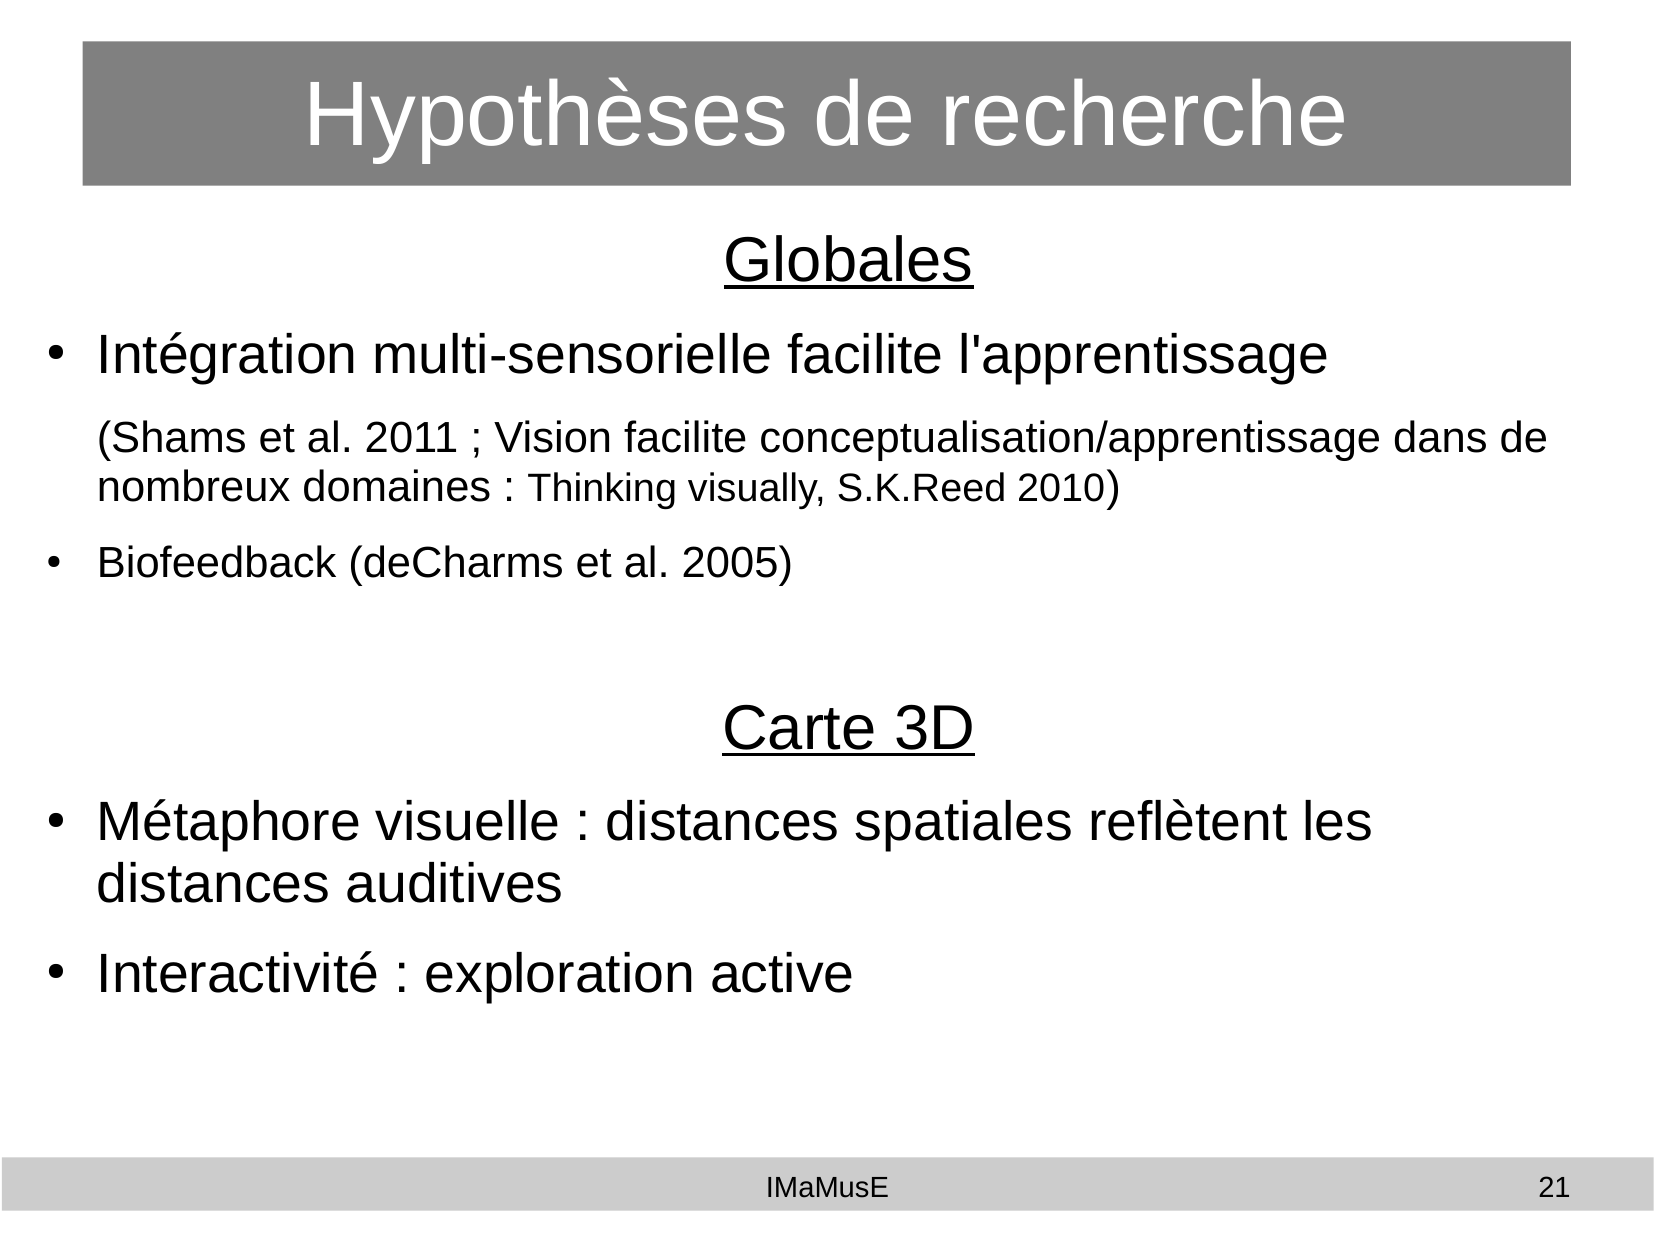

# Hypothèses de recherche
Globales
Intégration multi-sensorielle facilite l'apprentissage
(Shams et al. 2011 ; Vision facilite conceptualisation/apprentissage dans de nombreux domaines : Thinking visually, S.K.Reed 2010)
Biofeedback (deCharms et al. 2005)
Carte 3D
Métaphore visuelle : distances spatiales reflètent les distances auditives
Interactivité : exploration active
Imamuse
21